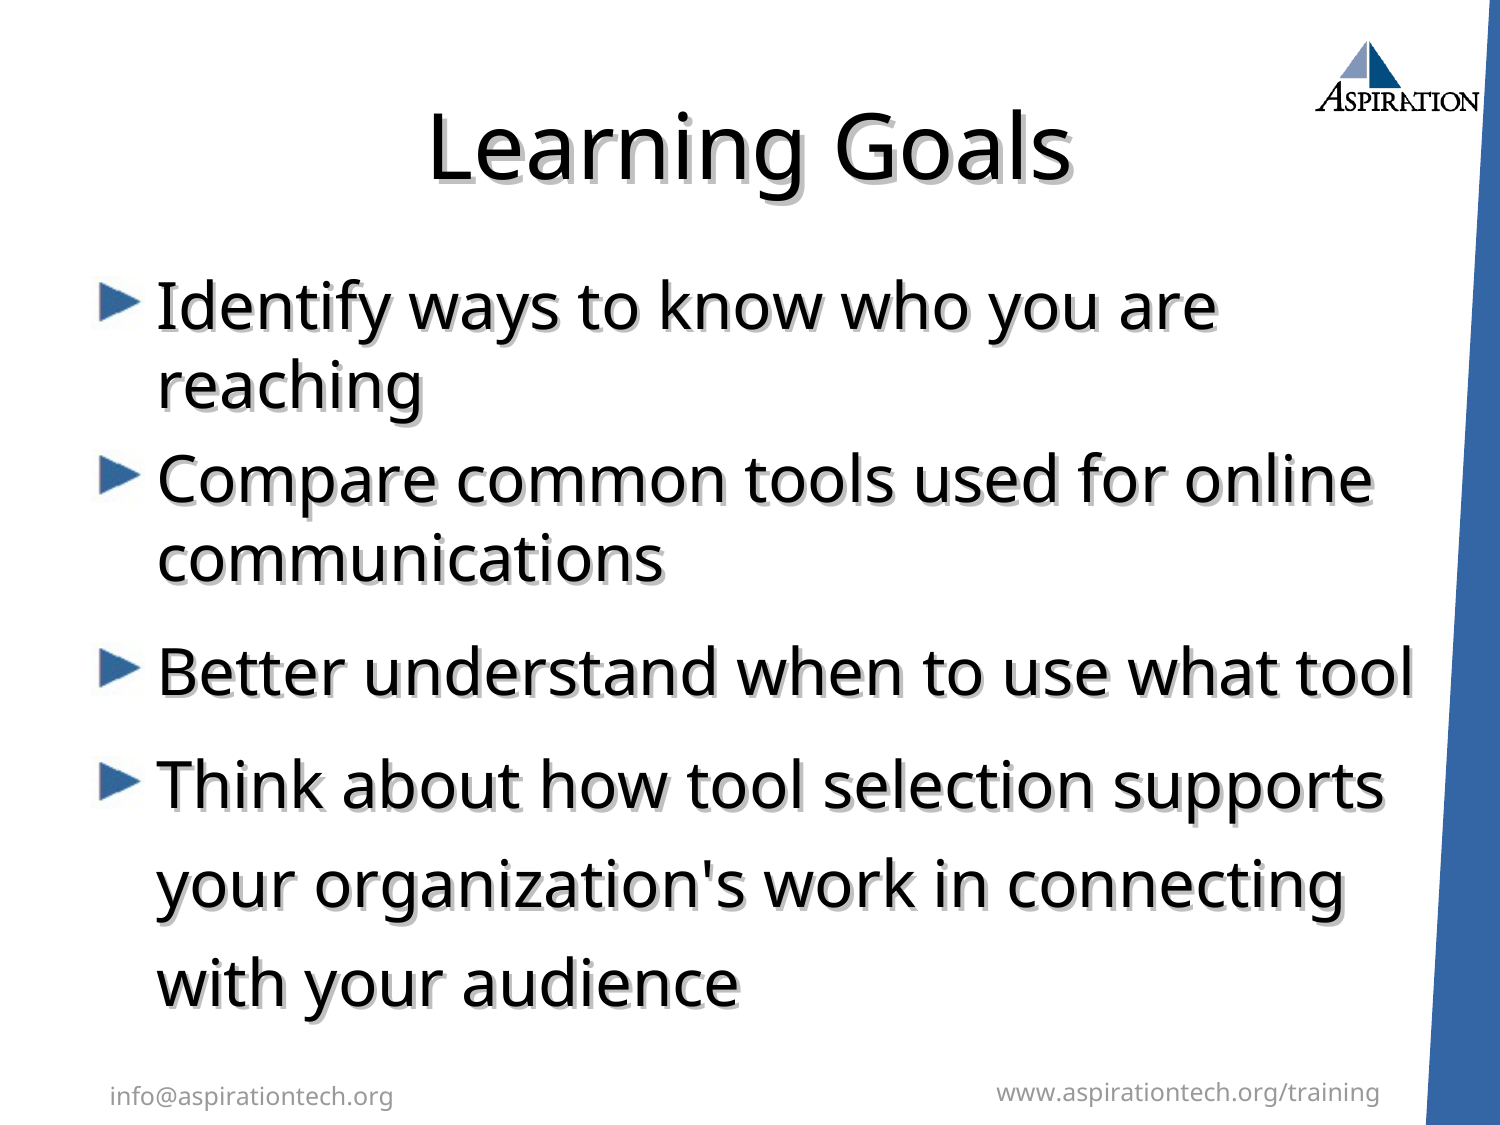

# Learning Goals
Identify ways to know who you are reaching
Compare common tools used for online communications
Better understand when to use what tool
Think about how tool selection supports your organization's work in connecting with your audience